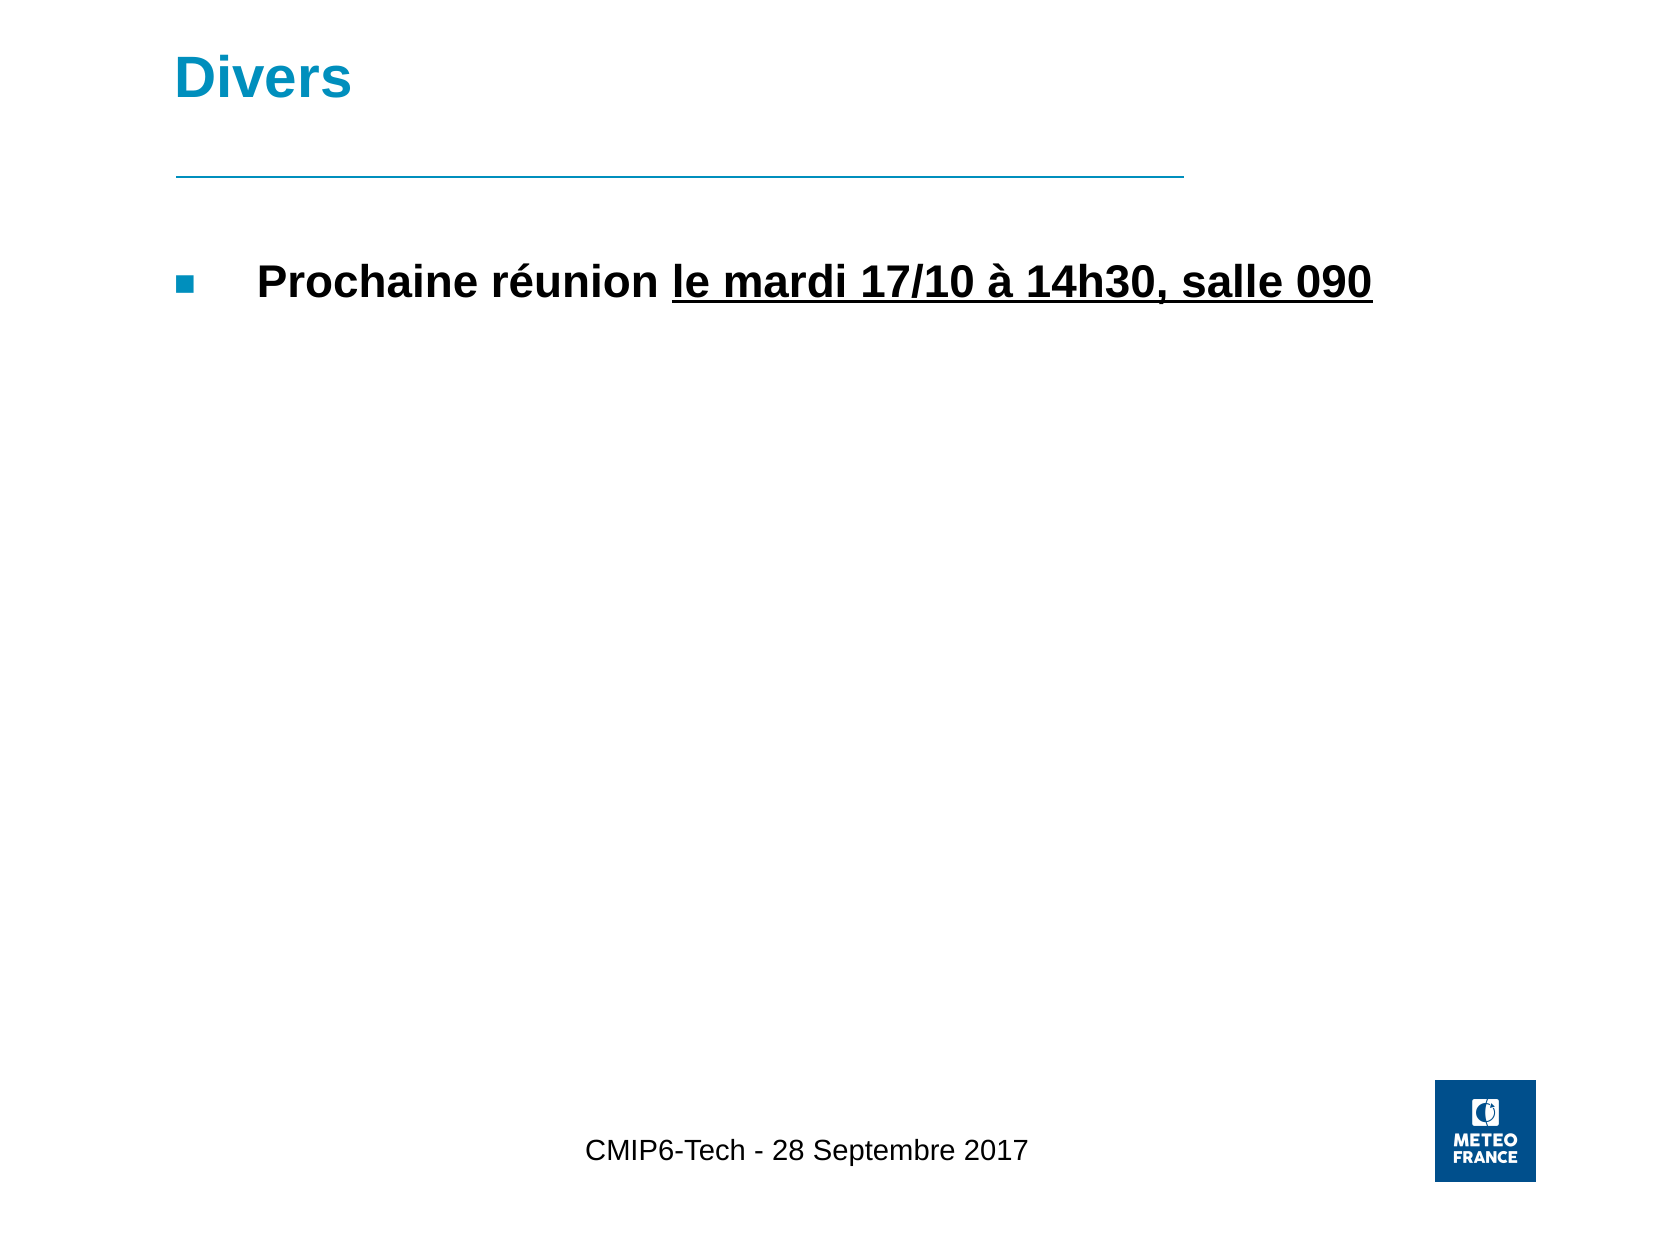

# Divers
Prochaine réunion le mardi 17/10 à 14h30, salle 090
CMIP6-Tech - 28 Septembre 2017